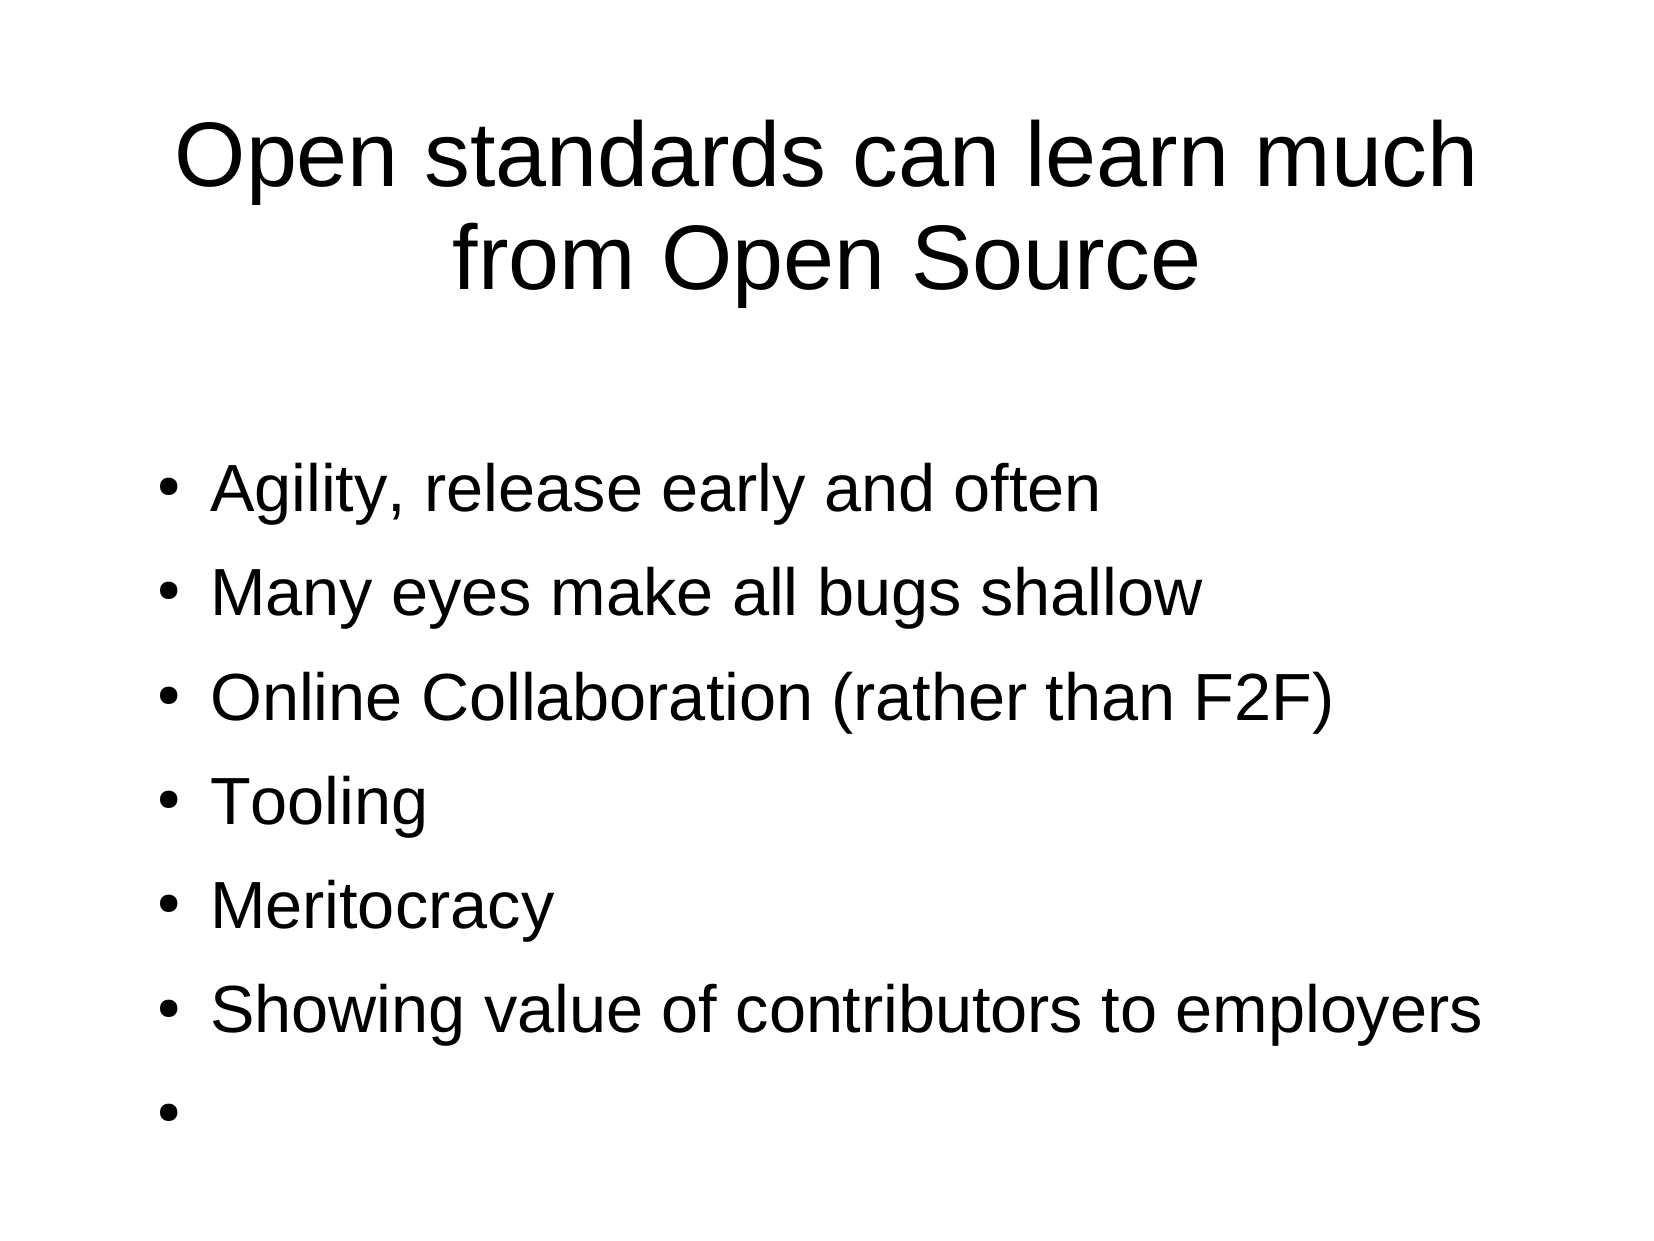

# Open standards can learn much from Open Source
Agility, release early and often
Many eyes make all bugs shallow
Online Collaboration (rather than F2F)
Tooling
Meritocracy
Showing value of contributors to employers